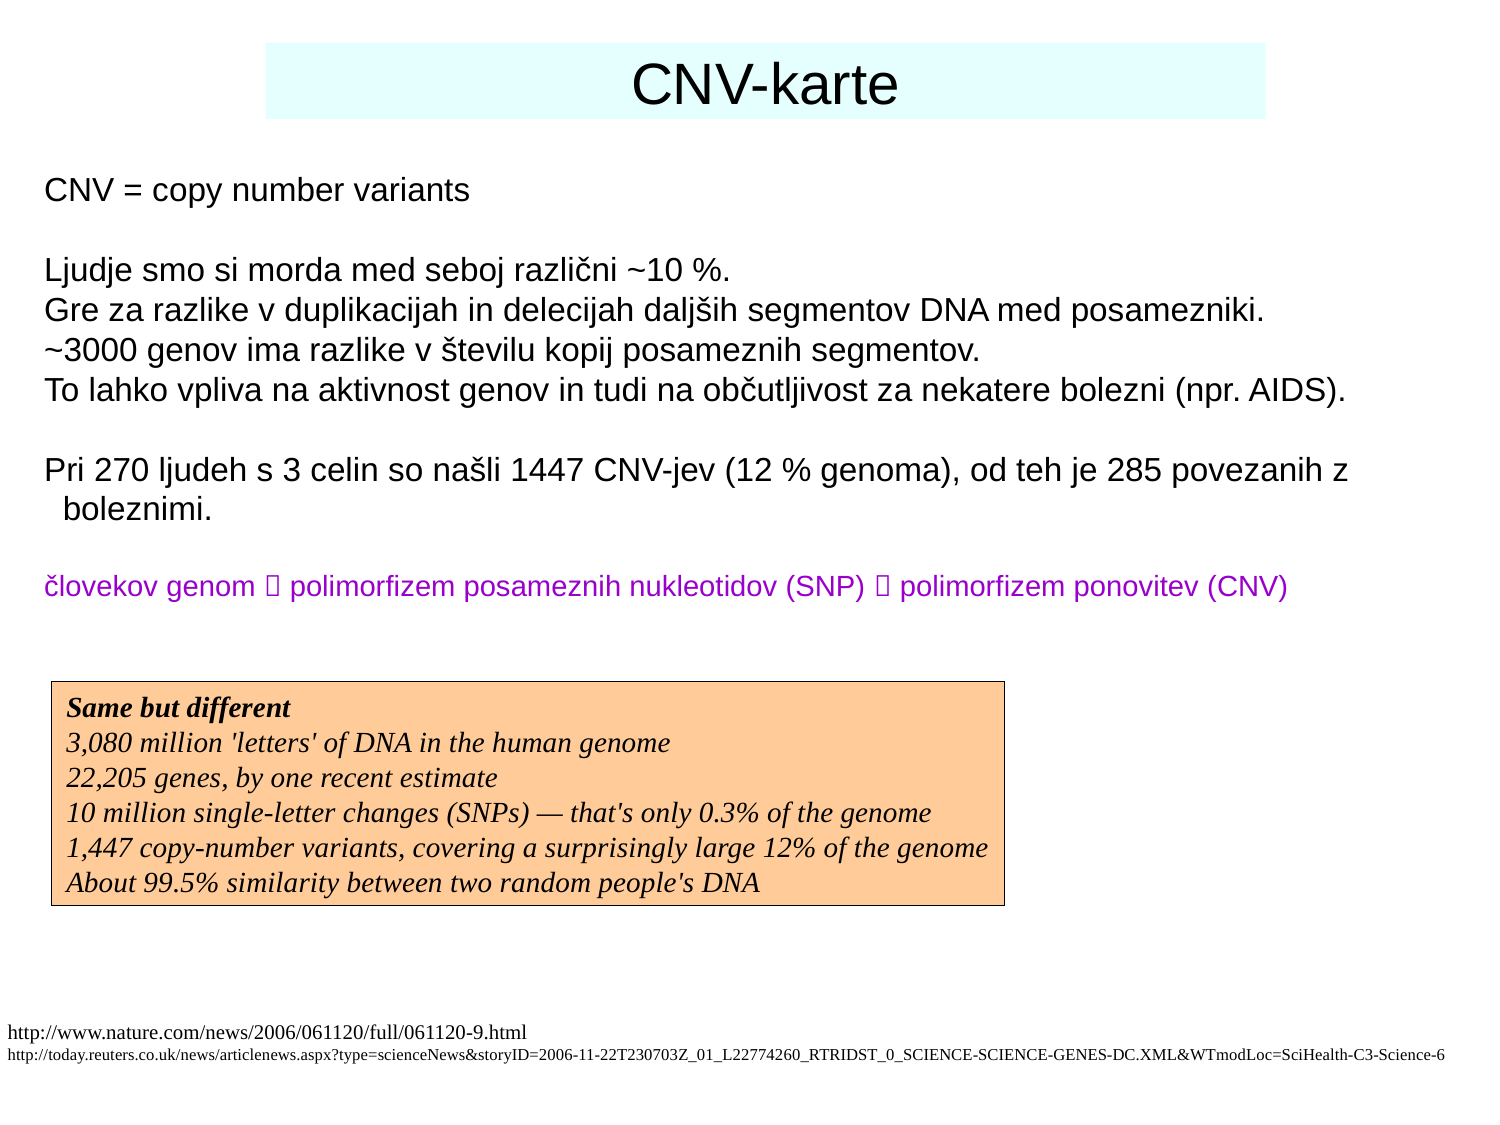

CNV-karte
CNV = copy number variants
Ljudje smo si morda med seboj različni ~10 %.
Gre za razlike v duplikacijah in delecijah daljših segmentov DNA med posamezniki.
~3000 genov ima razlike v številu kopij posameznih segmentov.
To lahko vpliva na aktivnost genov in tudi na občutljivost za nekatere bolezni (npr. AIDS).
Pri 270 ljudeh s 3 celin so našli 1447 CNV-jev (12 % genoma), od teh je 285 povezanih z boleznimi.
človekov genom  polimorfizem posameznih nukleotidov (SNP)  polimorfizem ponovitev (CNV)
Same but different
3,080 million 'letters' of DNA in the human genome
22,205 genes, by one recent estimate
10 million single-letter changes (SNPs) — that's only 0.3% of the genome
1,447 copy-number variants, covering a surprisingly large 12% of the genome
About 99.5% similarity between two random people's DNA
http://www.nature.com/news/2006/061120/full/061120-9.html
http://today.reuters.co.uk/news/articlenews.aspx?type=scienceNews&storyID=2006-11-22T230703Z_01_L22774260_RTRIDST_0_SCIENCE-SCIENCE-GENES-DC.XML&WTmodLoc=SciHealth-C3-Science-6